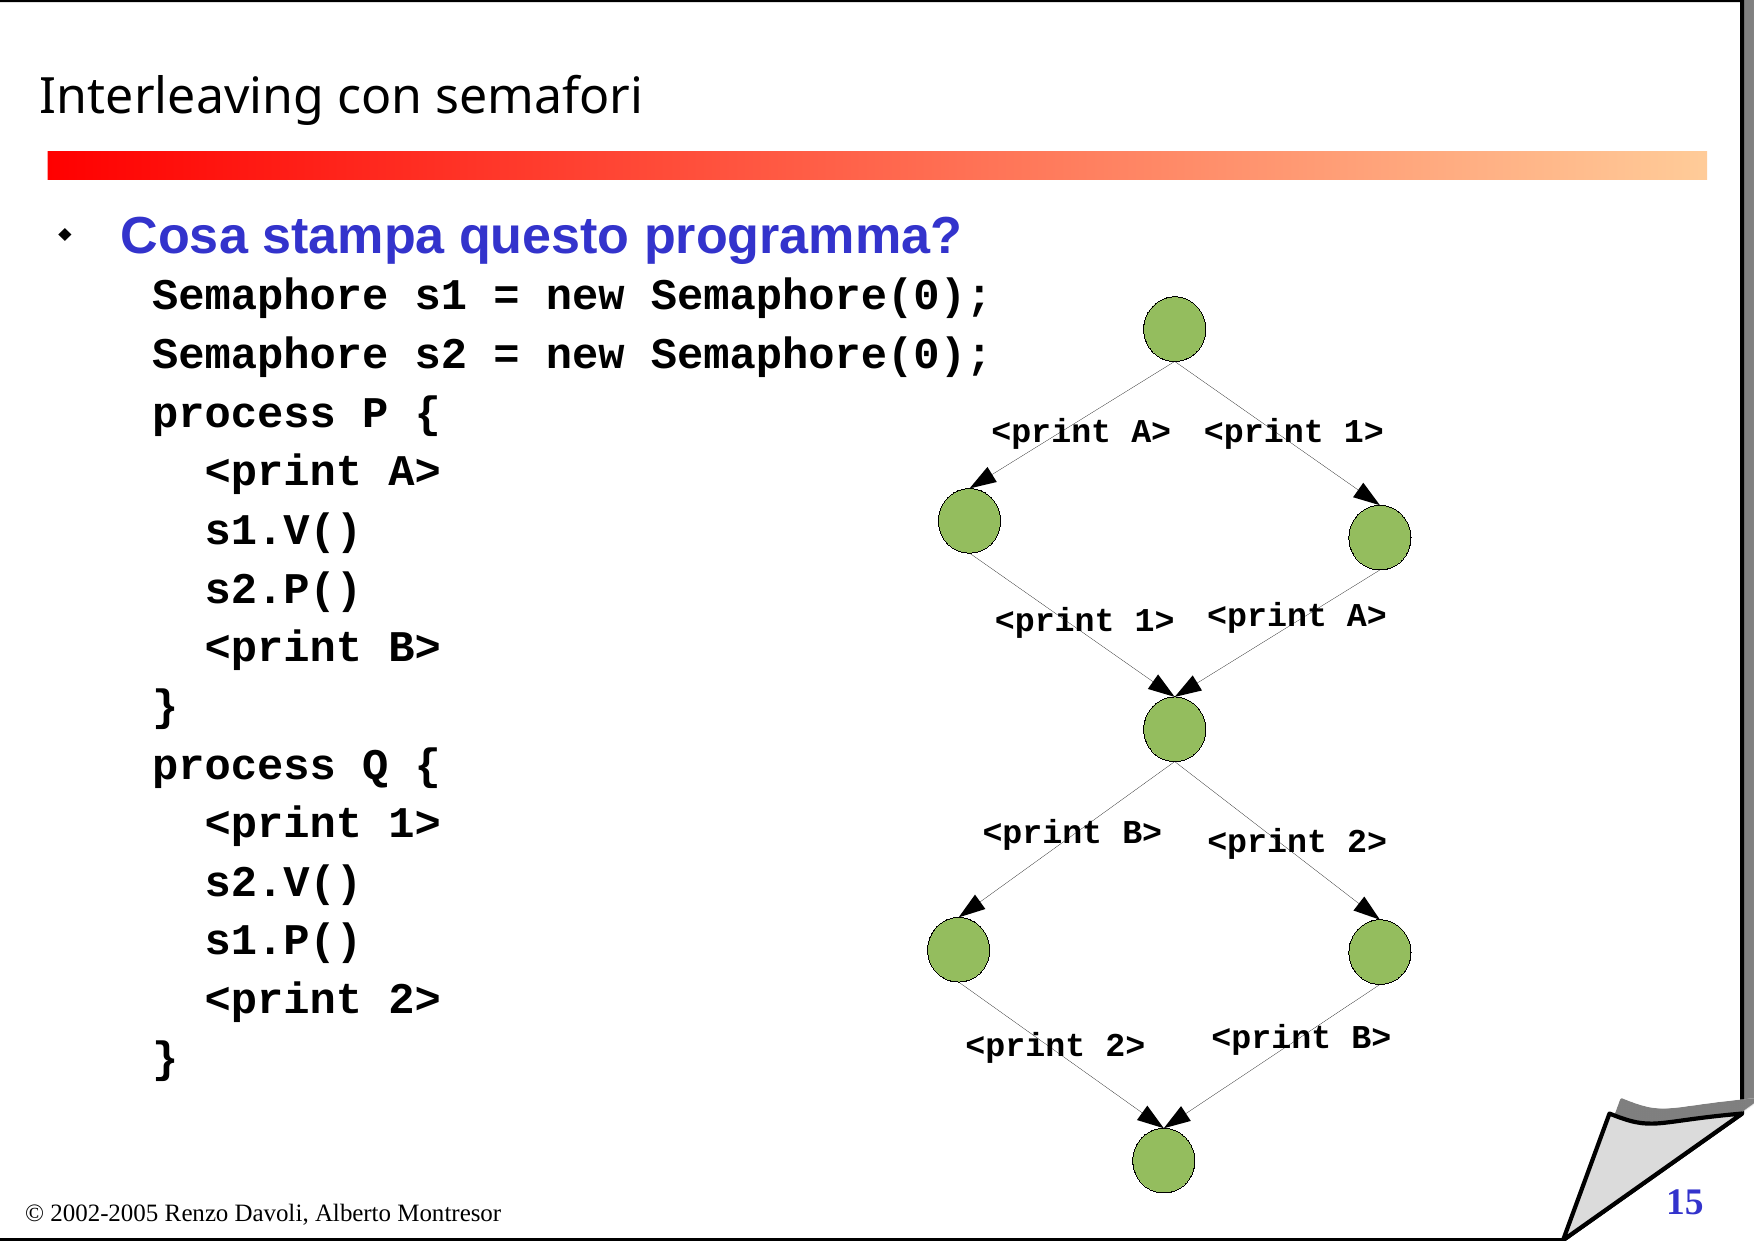

# Interleaving con semafori
Cosa stampa questo programma?
Semaphore s1 = new Semaphore(0);
Semaphore s2 = new Semaphore(0);
process P {
 <print A>
 s1.V()
 s2.P()
 <print B>
}
process Q {
 <print 1>
 s2.V()
 s1.P()
 <print 2>
}
<print 1>
<print A>
<print A>
<print 1>
<print B>
<print 2>
<print B>
<print 2>